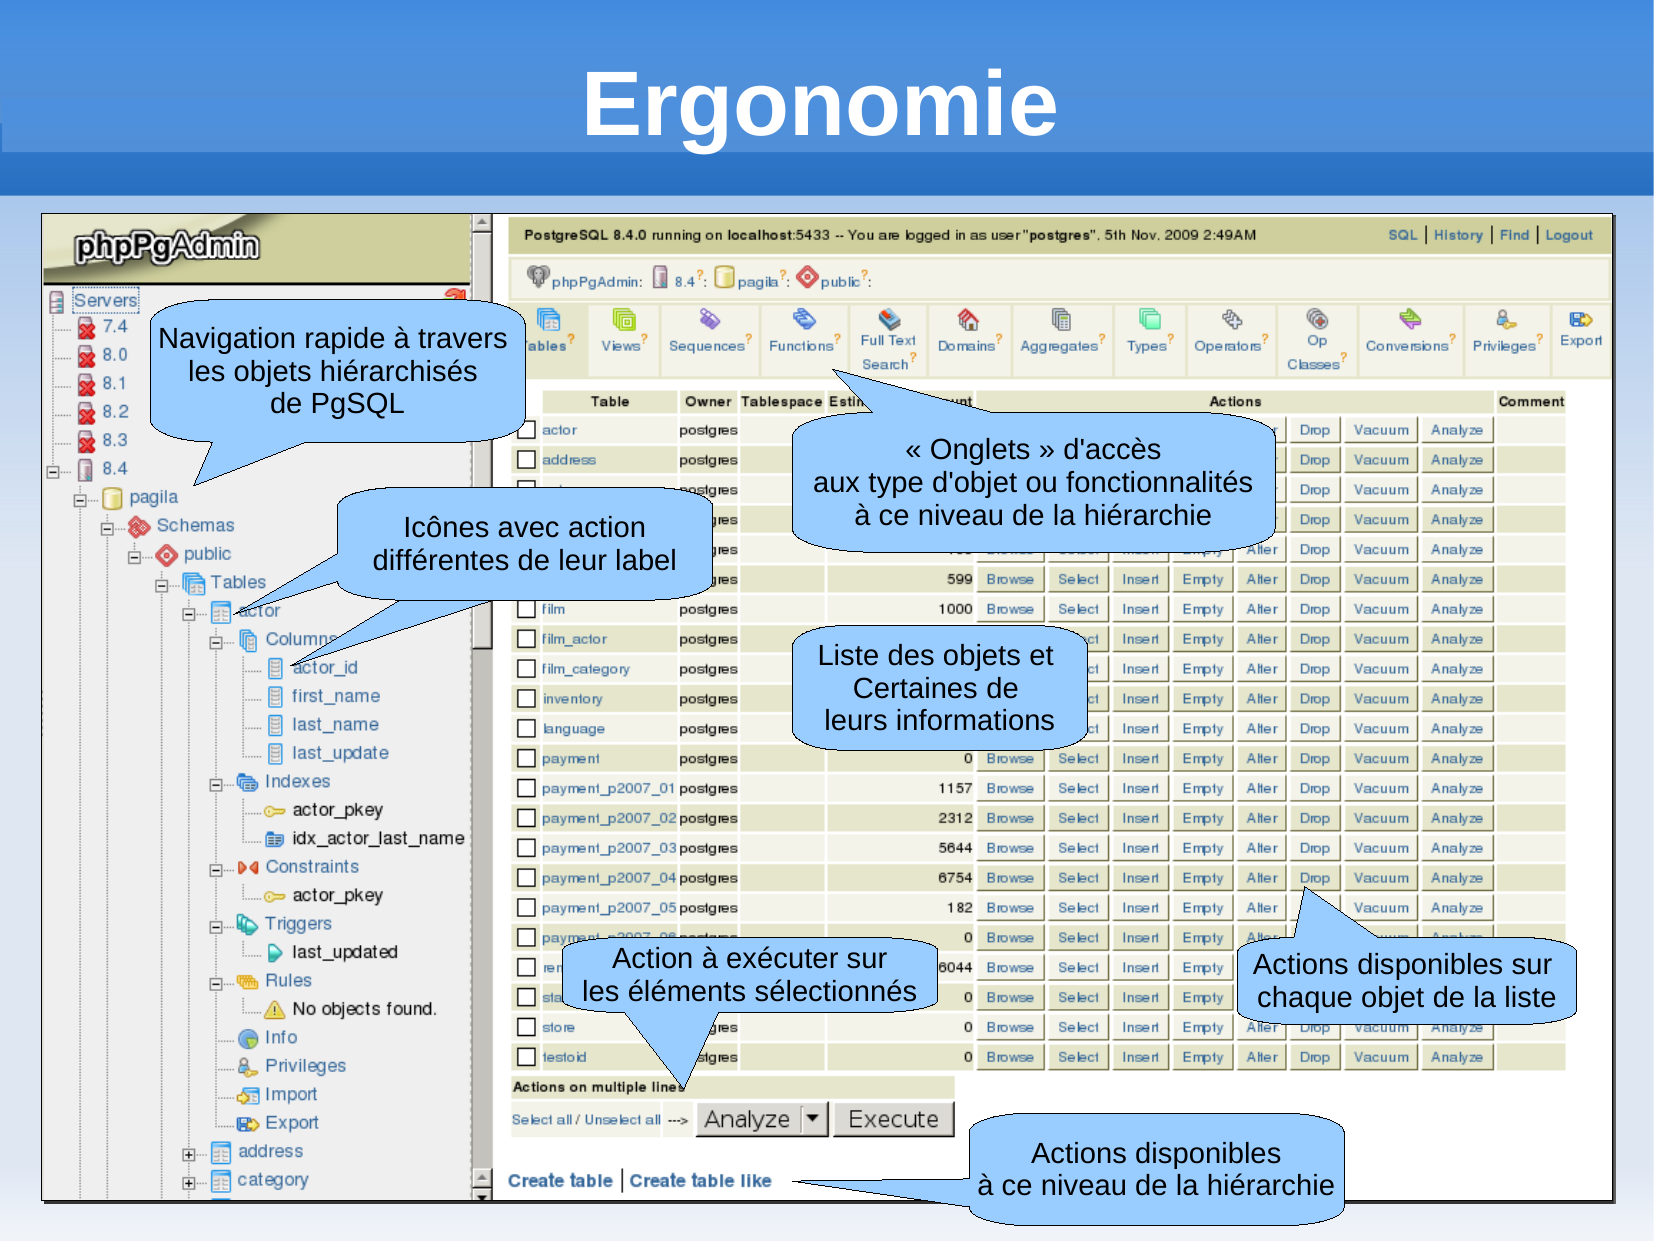

# Ergonomie
Navigation rapide à travers
les objets hiérarchisés
de PgSQL
« Onglets » d'accès
aux type d'objet ou fonctionnalités
à ce niveau de la hiérarchie
Icônes avec action
différentes de leur label
Icônes avec action
différentes de leur label
Liste des objets et
Certaines de
leurs informations
Action à exécuter sur
les éléments sélectionnés
Actions disponibles sur
chaque objet de la liste
Actions disponibles
à ce niveau de la hiérarchie